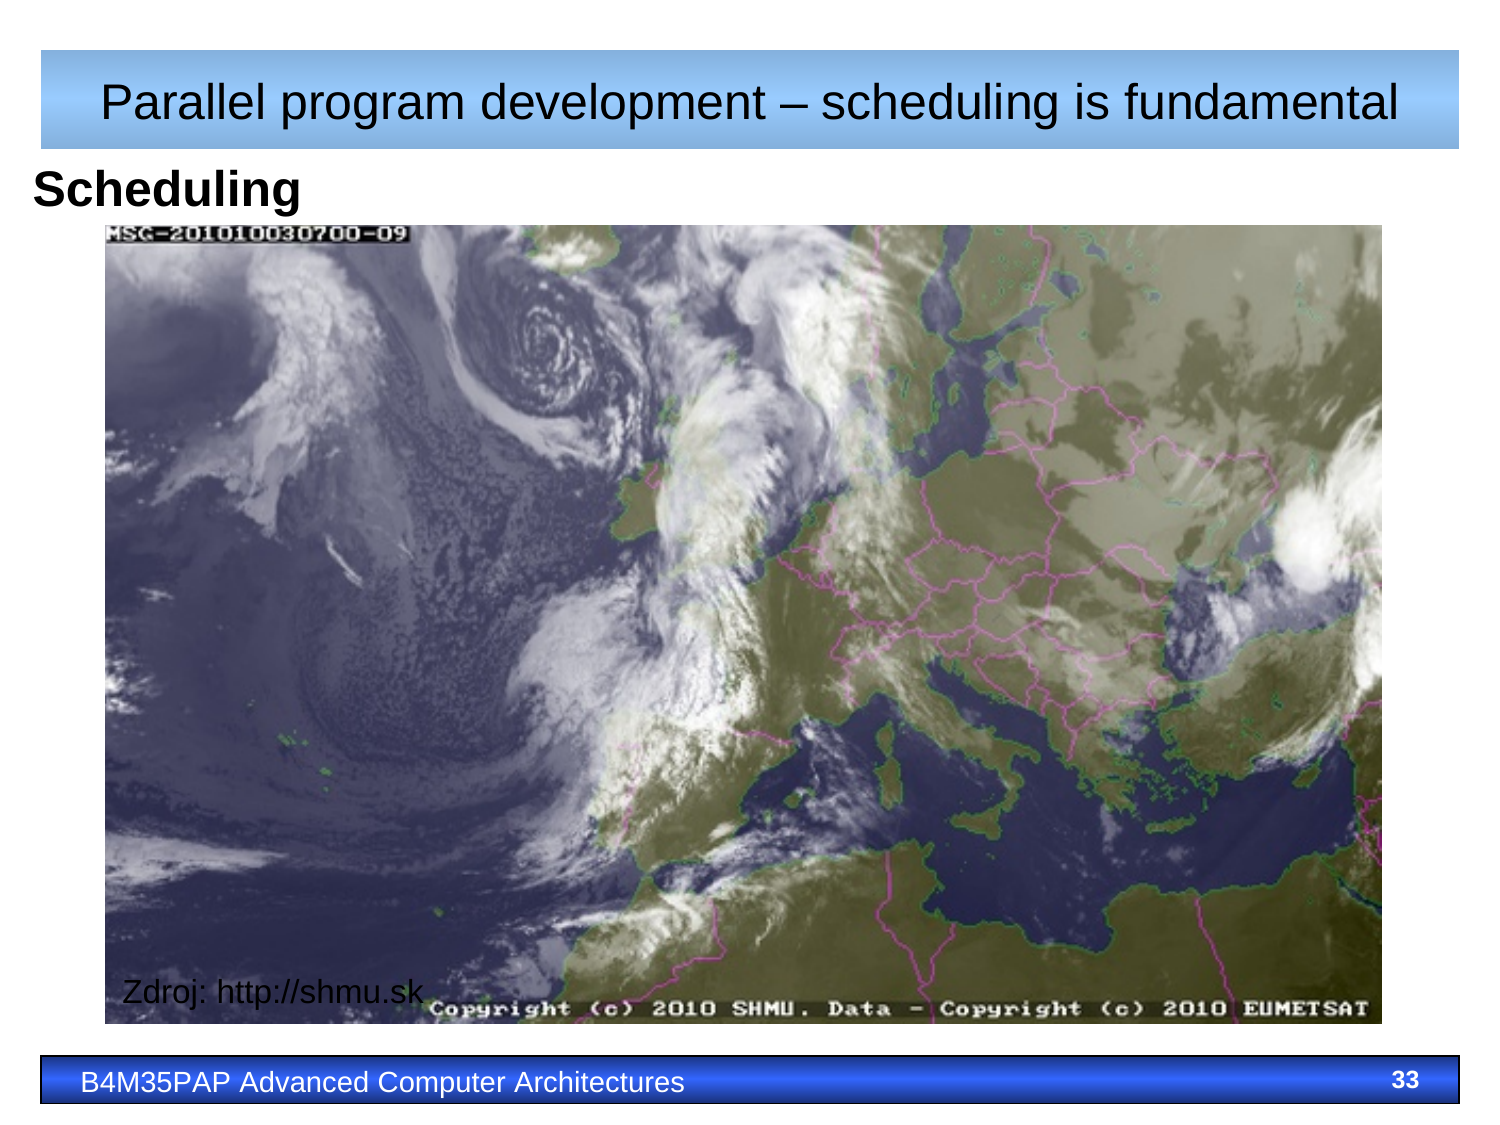

# Parallel program development – scheduling is fundamental
Scheduling
Zdroj: http://shmu.sk